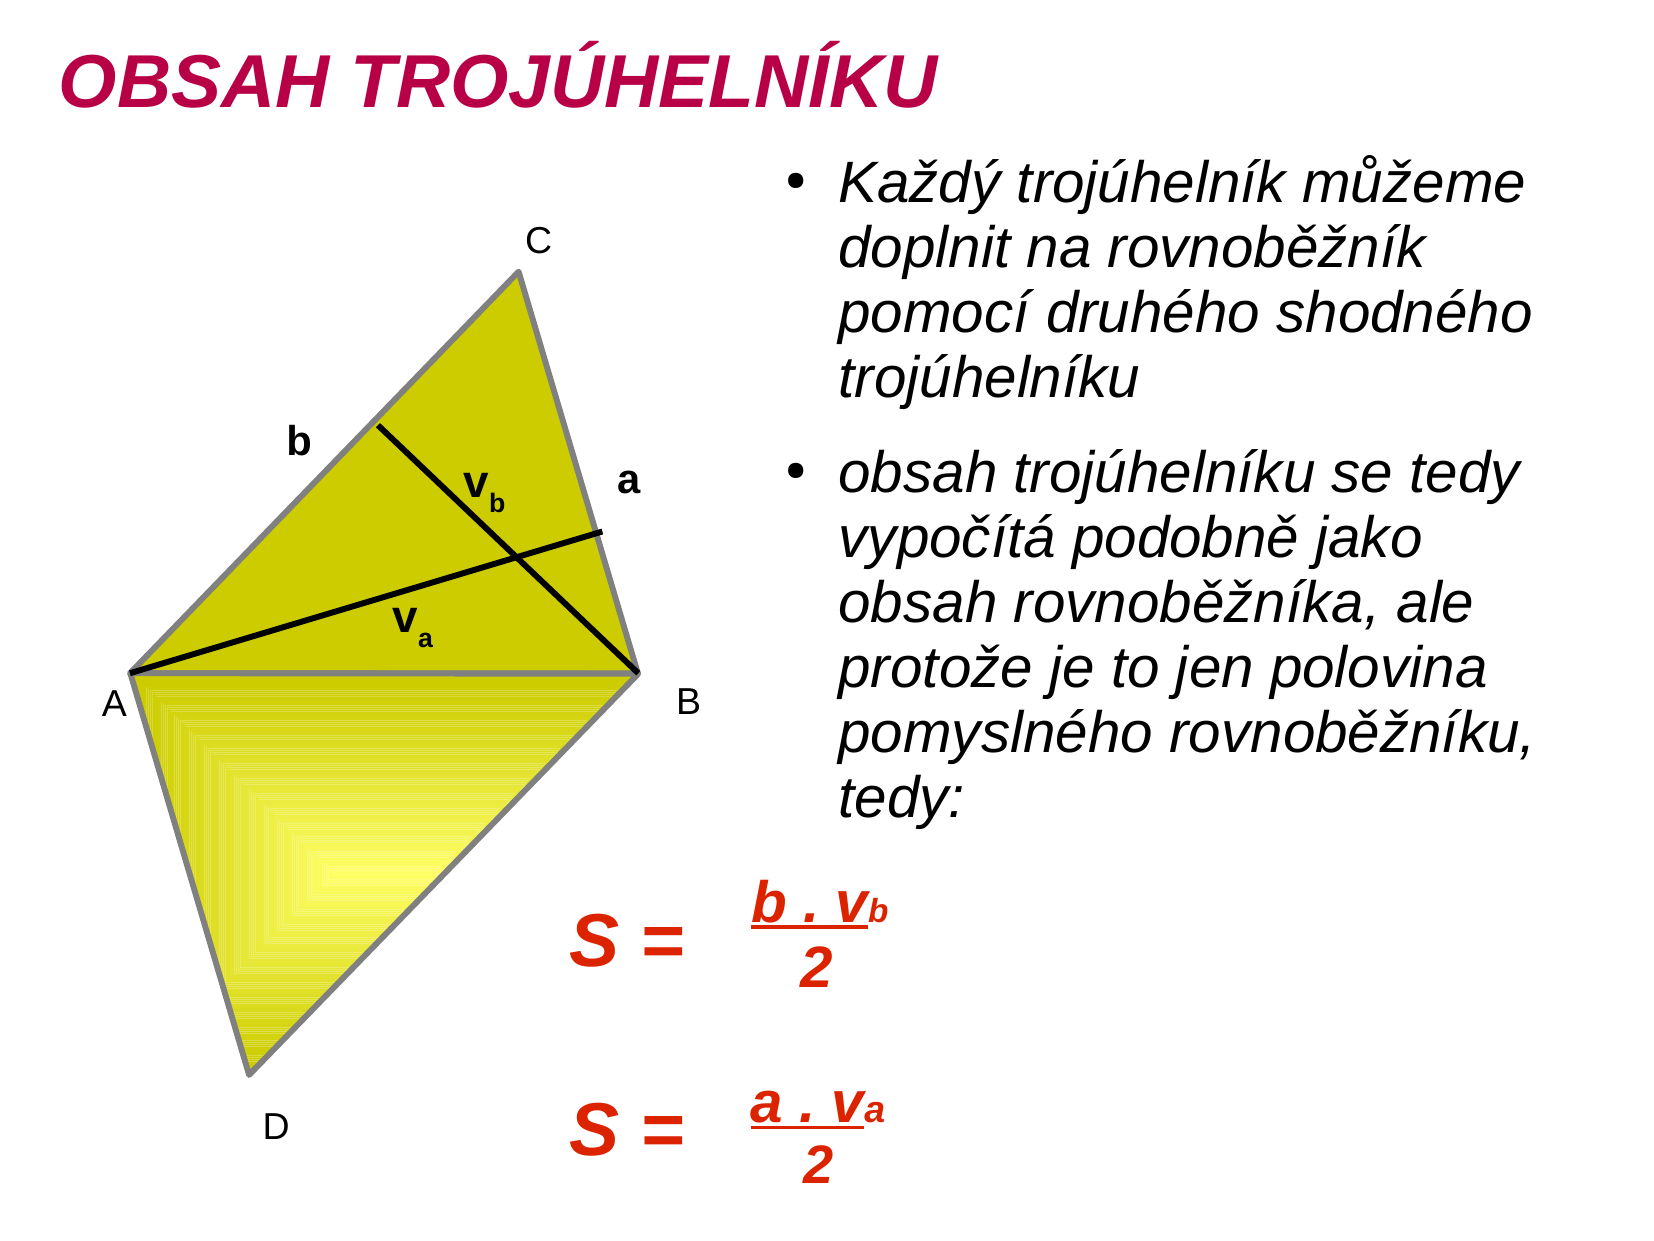

# OBSAH TROJÚHELNÍKU
Každý trojúhelník můžeme doplnit na rovnoběžník pomocí druhého shodného trojúhelníku
obsah trojúhelníku se tedy vypočítá podobně jako obsah rovnoběžníka, ale protože je to jen polovina pomyslného rovnoběžníku, tedy:
C
b
vb
a
va
B
A
 b . vb
 2
S =
a . va
 2
S =
D